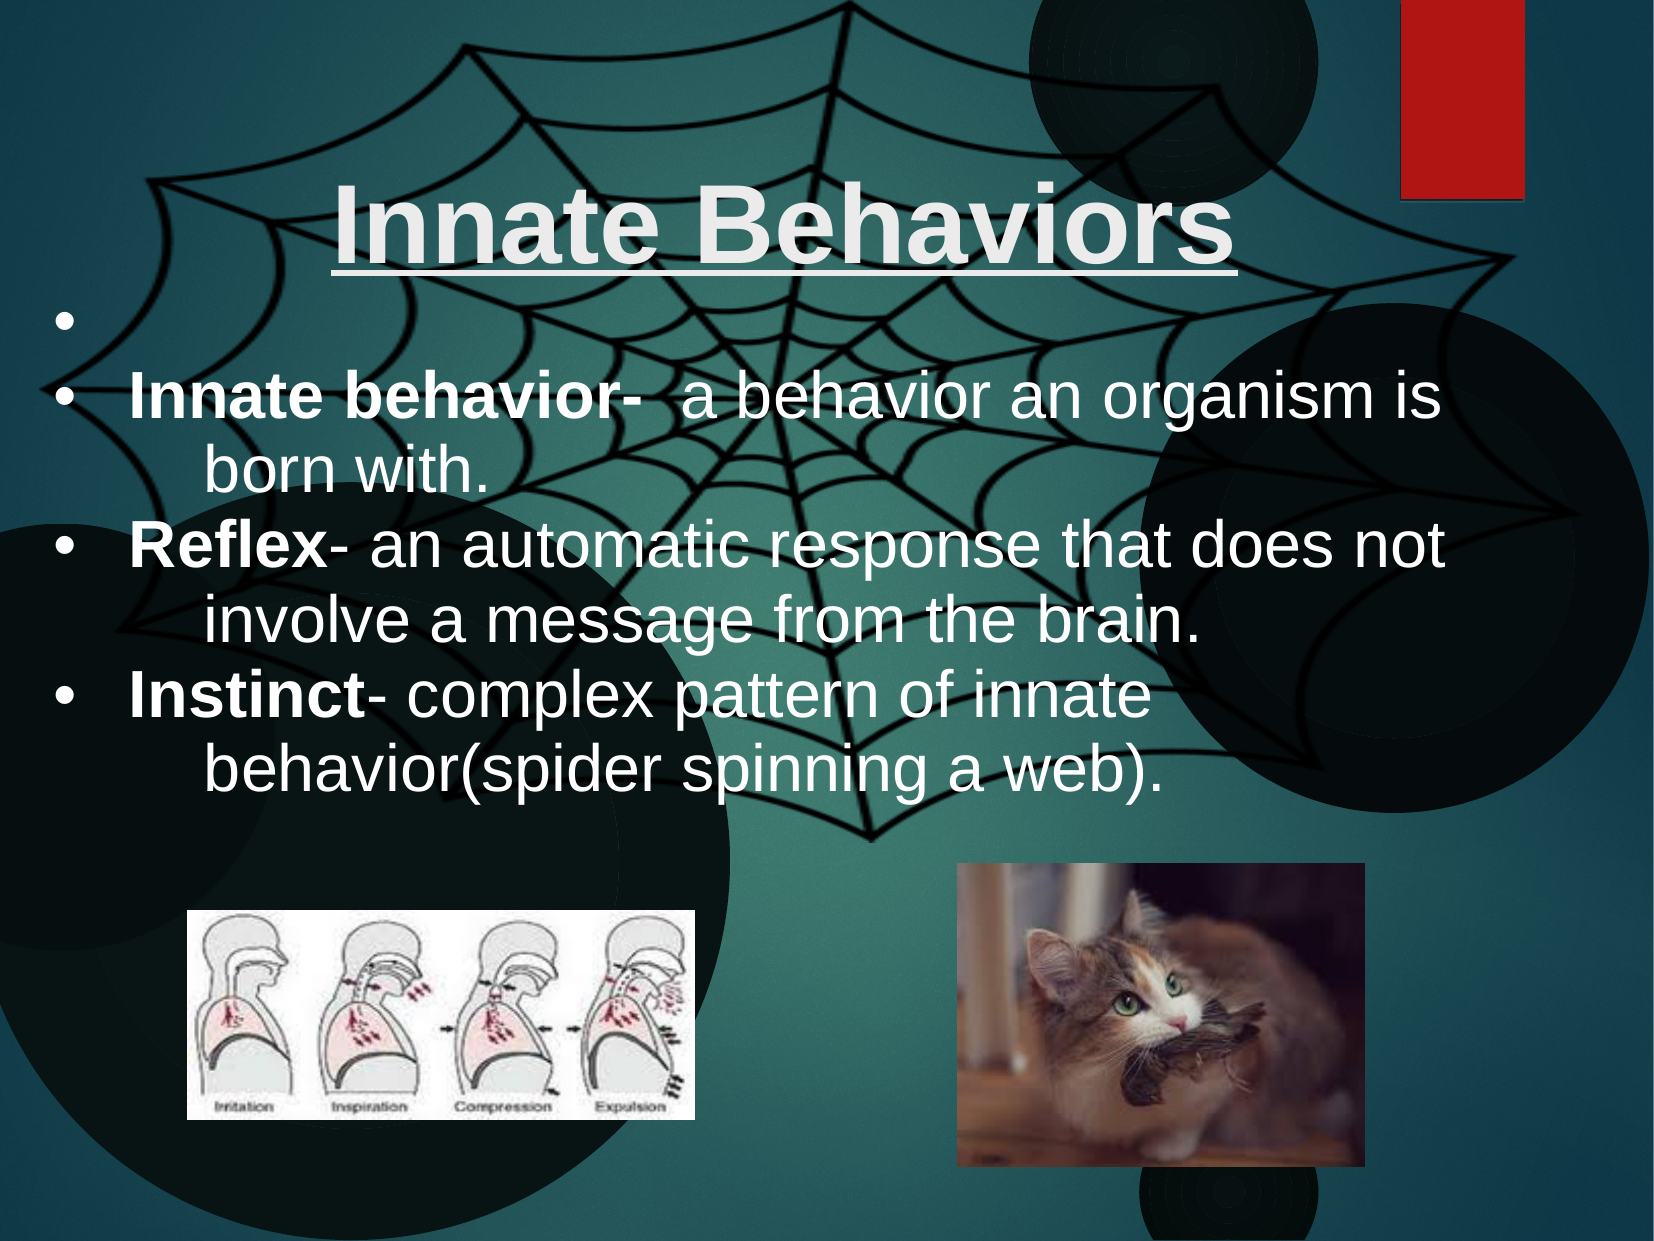

Innate behavior- a behavior an organism is 	born with.
Reflex- an automatic response that does not 	involve a message from the brain.
Instinct- complex pattern of innate behavior(spider spinning a web).
Innate Behaviors